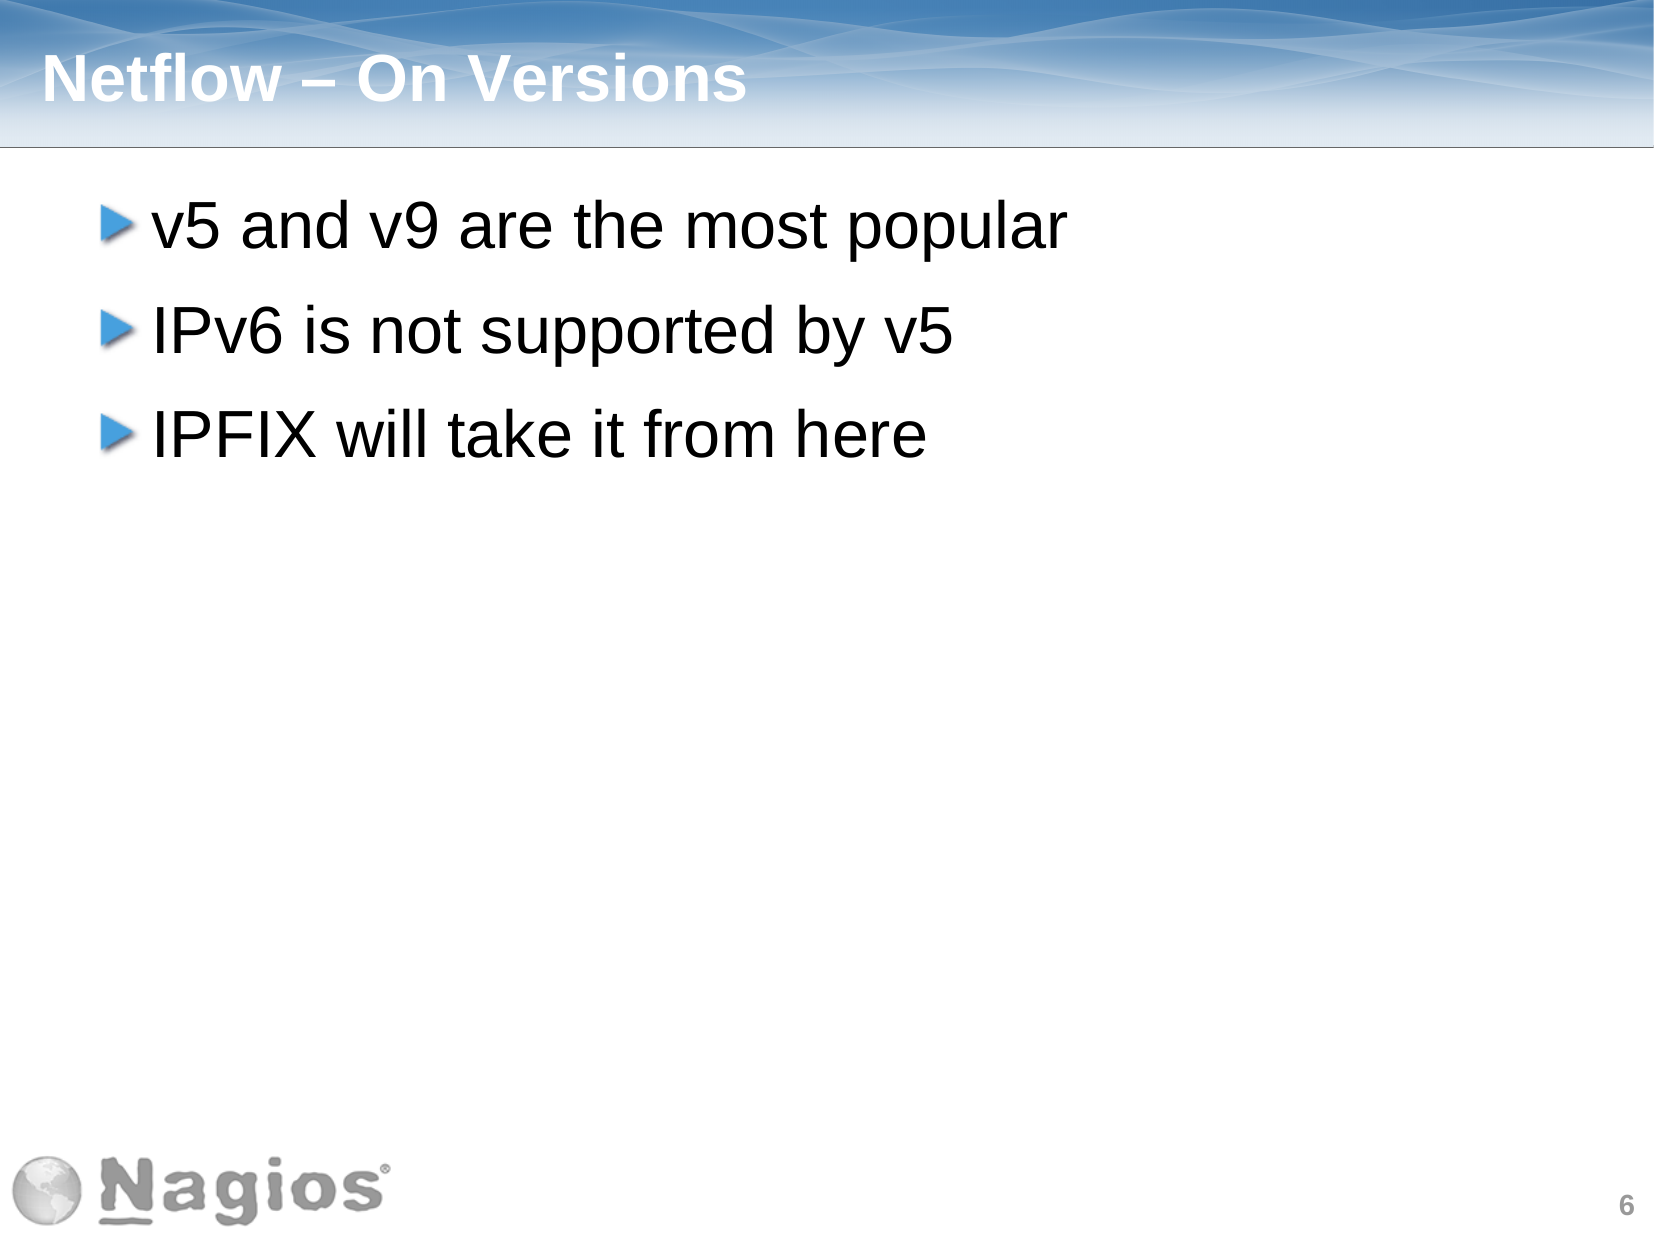

# Netflow – On Versions
v5 and v9 are the most popular
IPv6 is not supported by v5
IPFIX will take it from here
6